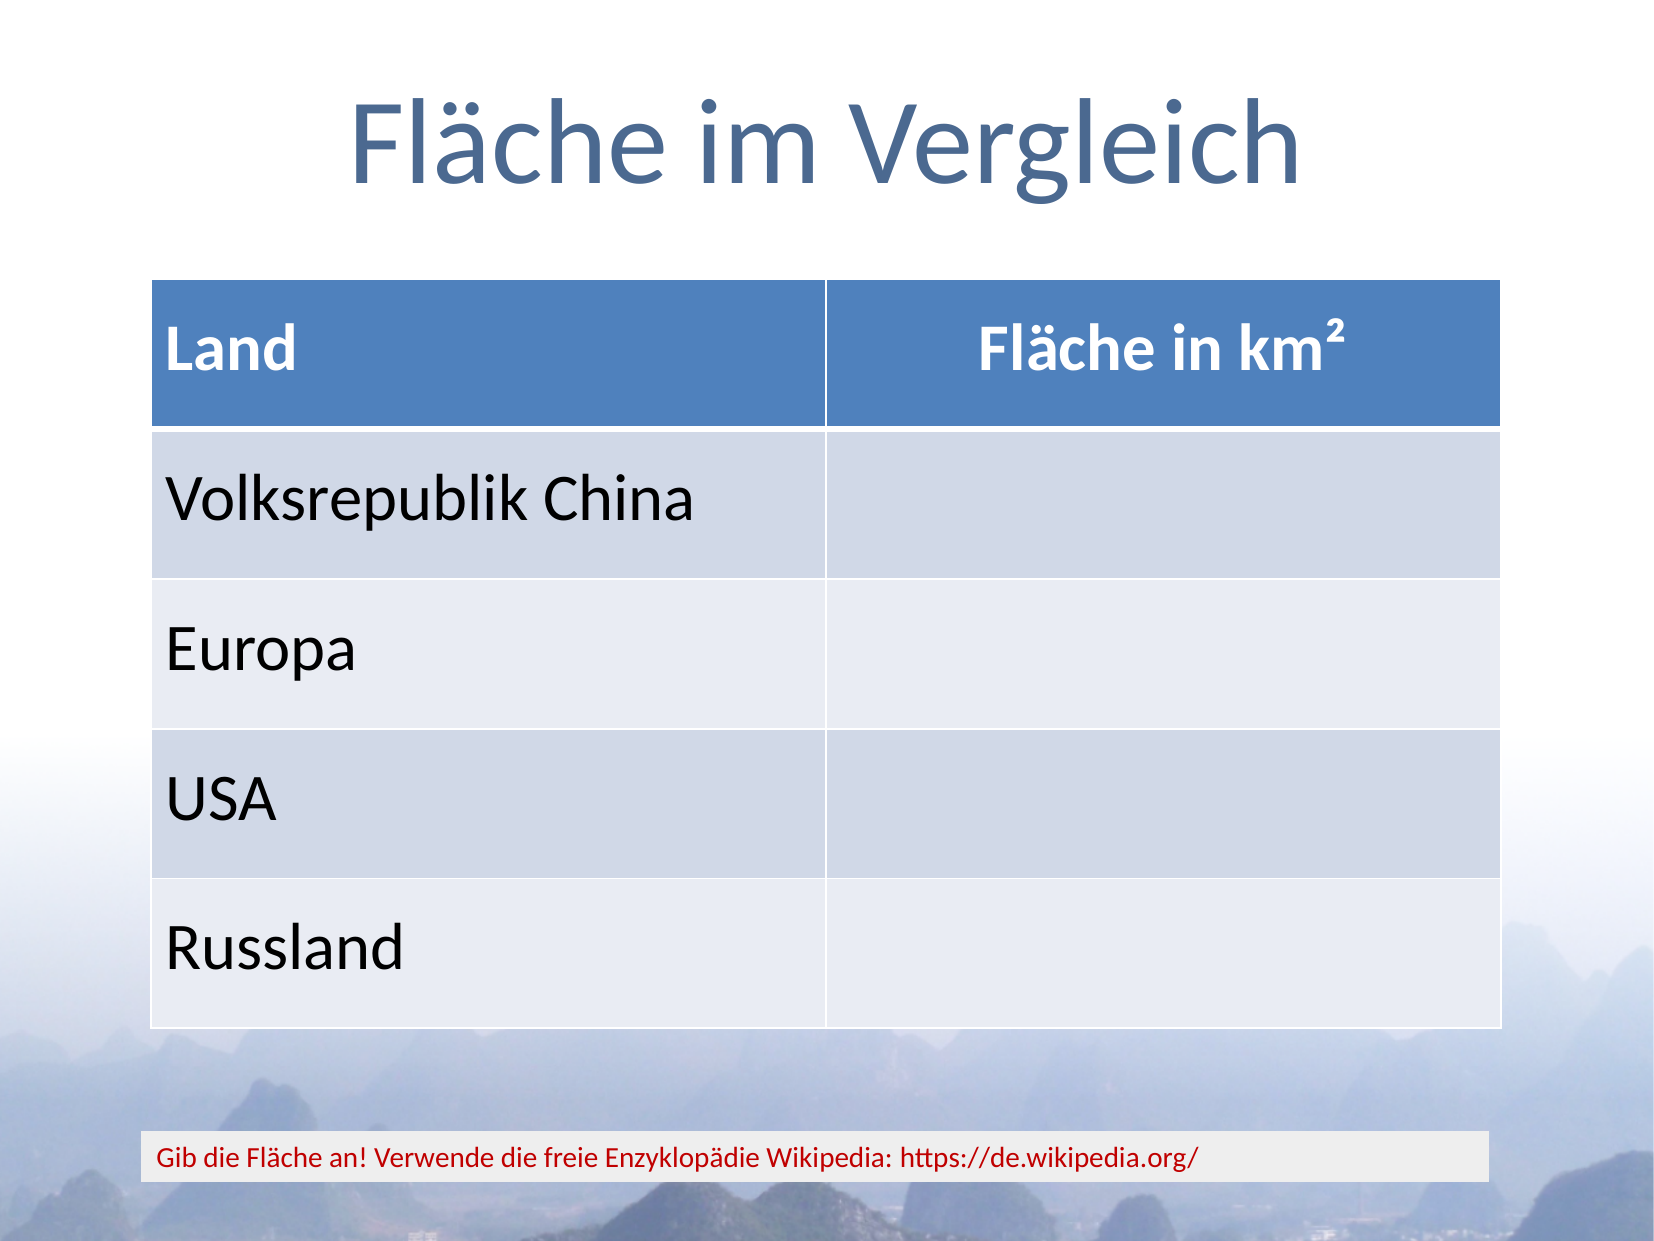

# Fläche im Vergleich
| Land | Fläche in km² |
| --- | --- |
| Volksrepublik China | |
| Europa | |
| USA | |
| Russland | |
Gib die Fläche an! Verwende die freie Enzyklopädie Wikipedia: https://de.wikipedia.org/